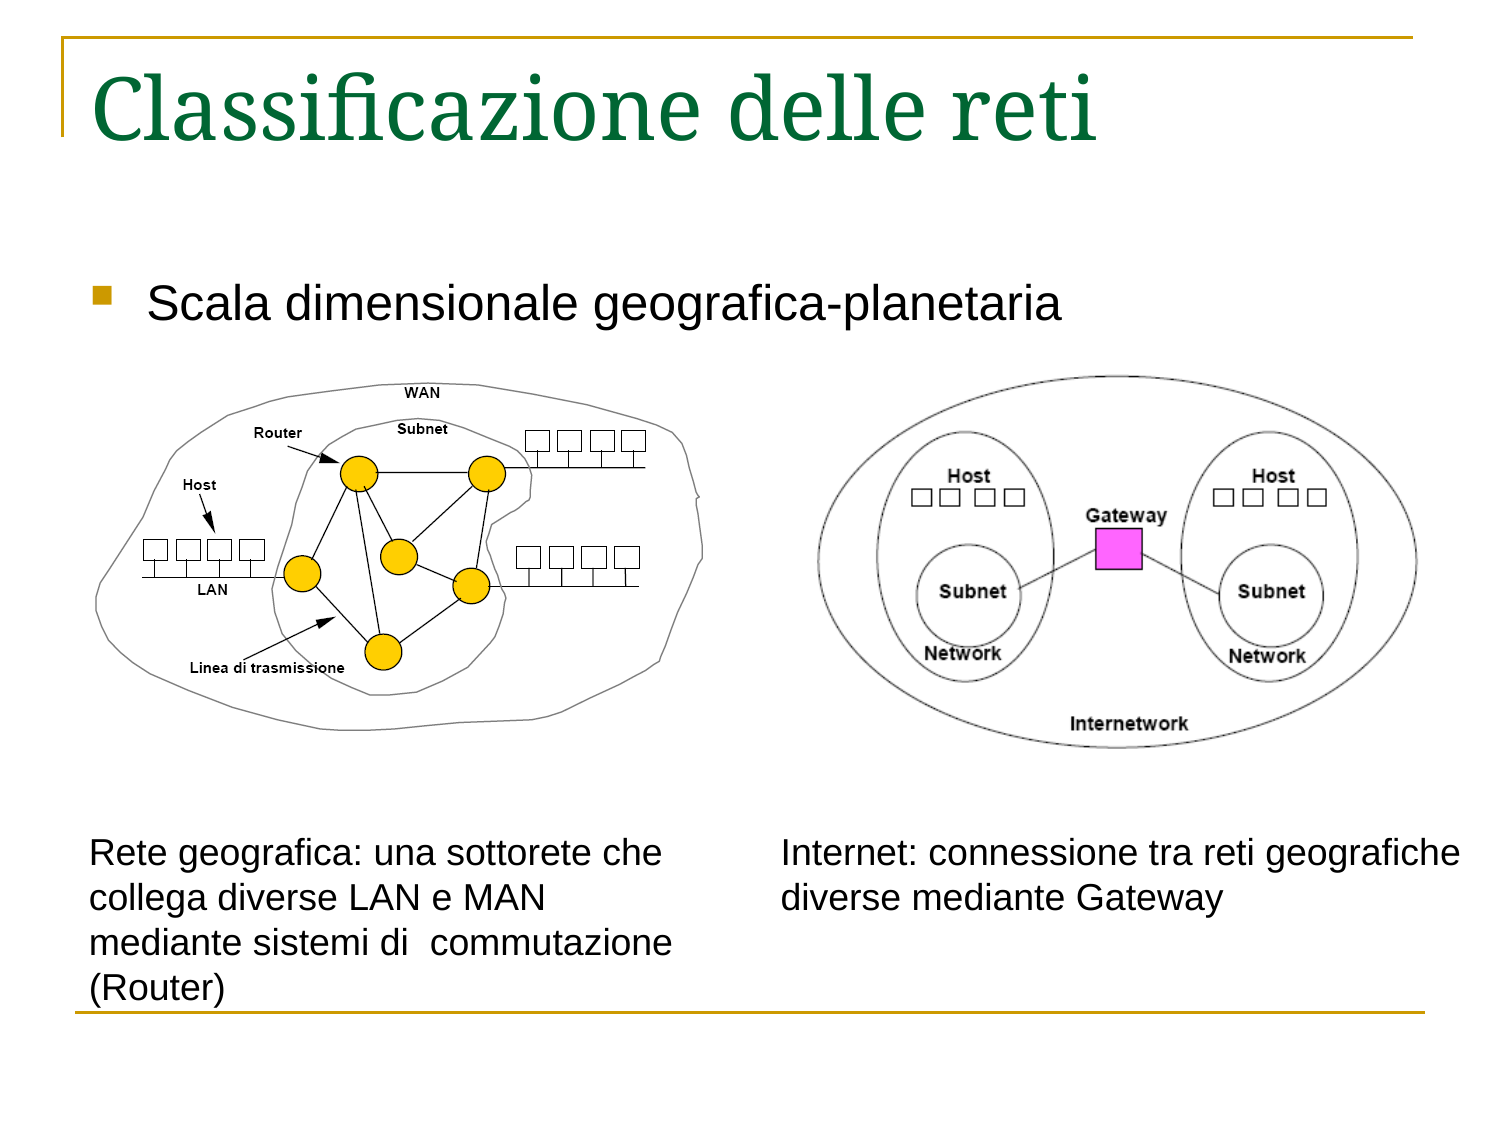

# Classificazione delle reti
Scala dimensionale geografica-planetaria
Rete geografica: una sottorete che
collega diverse LAN e MAN
mediante sistemi di commutazione
(Router)
Internet: connessione tra reti geografiche
diverse mediante Gateway